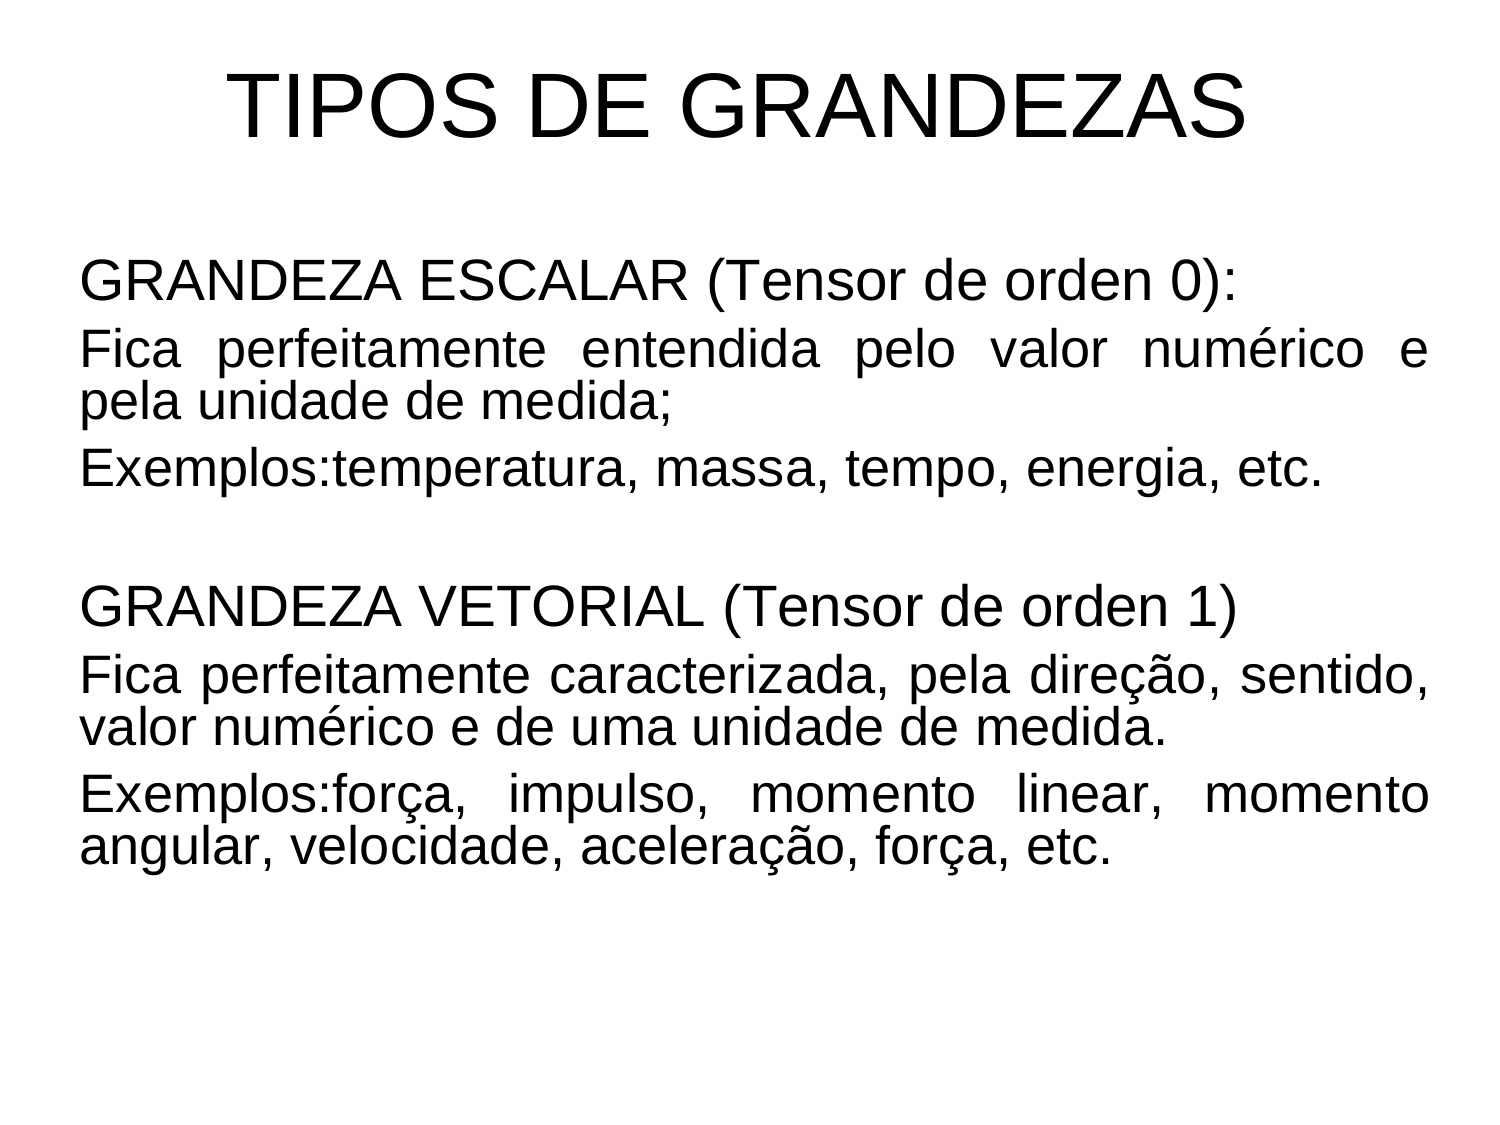

TIPOS DE GRANDEZAS
# GRANDEZA ESCALAR (Tensor de orden 0):
Fica perfeitamente entendida pelo valor numérico e pela unidade de medida;
Exemplos:temperatura, massa, tempo, energia, etc.
GRANDEZA VETORIAL (Tensor de orden 1)
Fica perfeitamente caracterizada, pela direção, sentido, valor numérico e de uma unidade de medida.
Exemplos:força, impulso, momento linear, momento angular, velocidade, aceleração, força, etc.